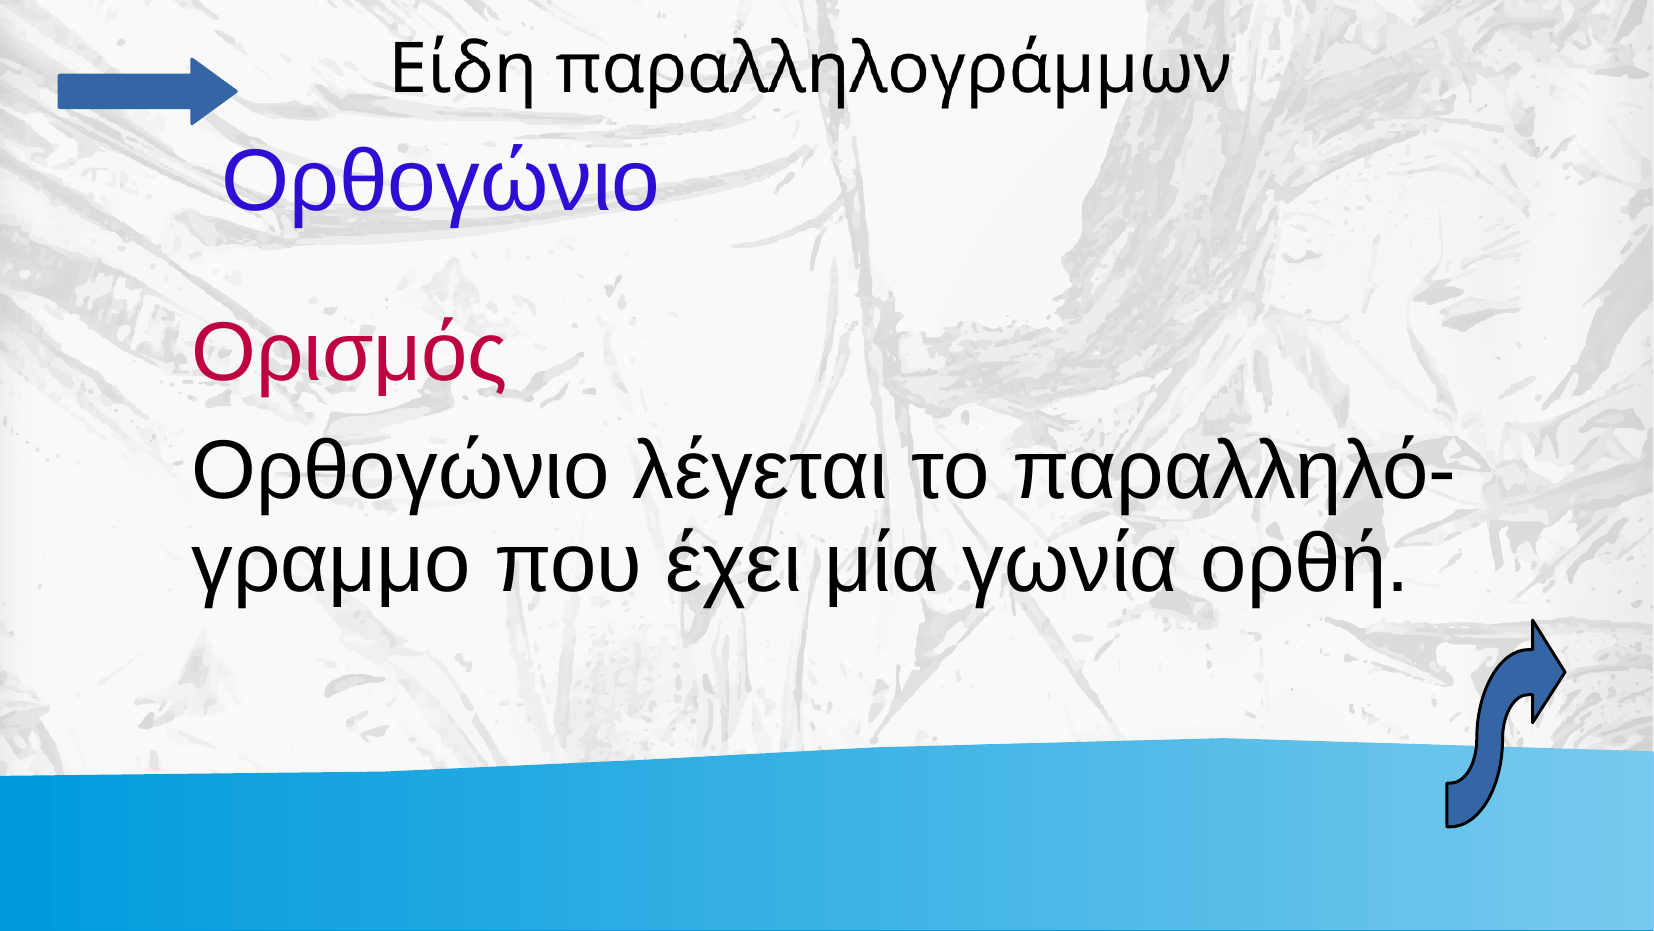

Ορθογώνιο
Ορισμός
Ορθογώνιο λέγεται το παραλληλό-γραμμο που έχει μία γωνία ορθή.